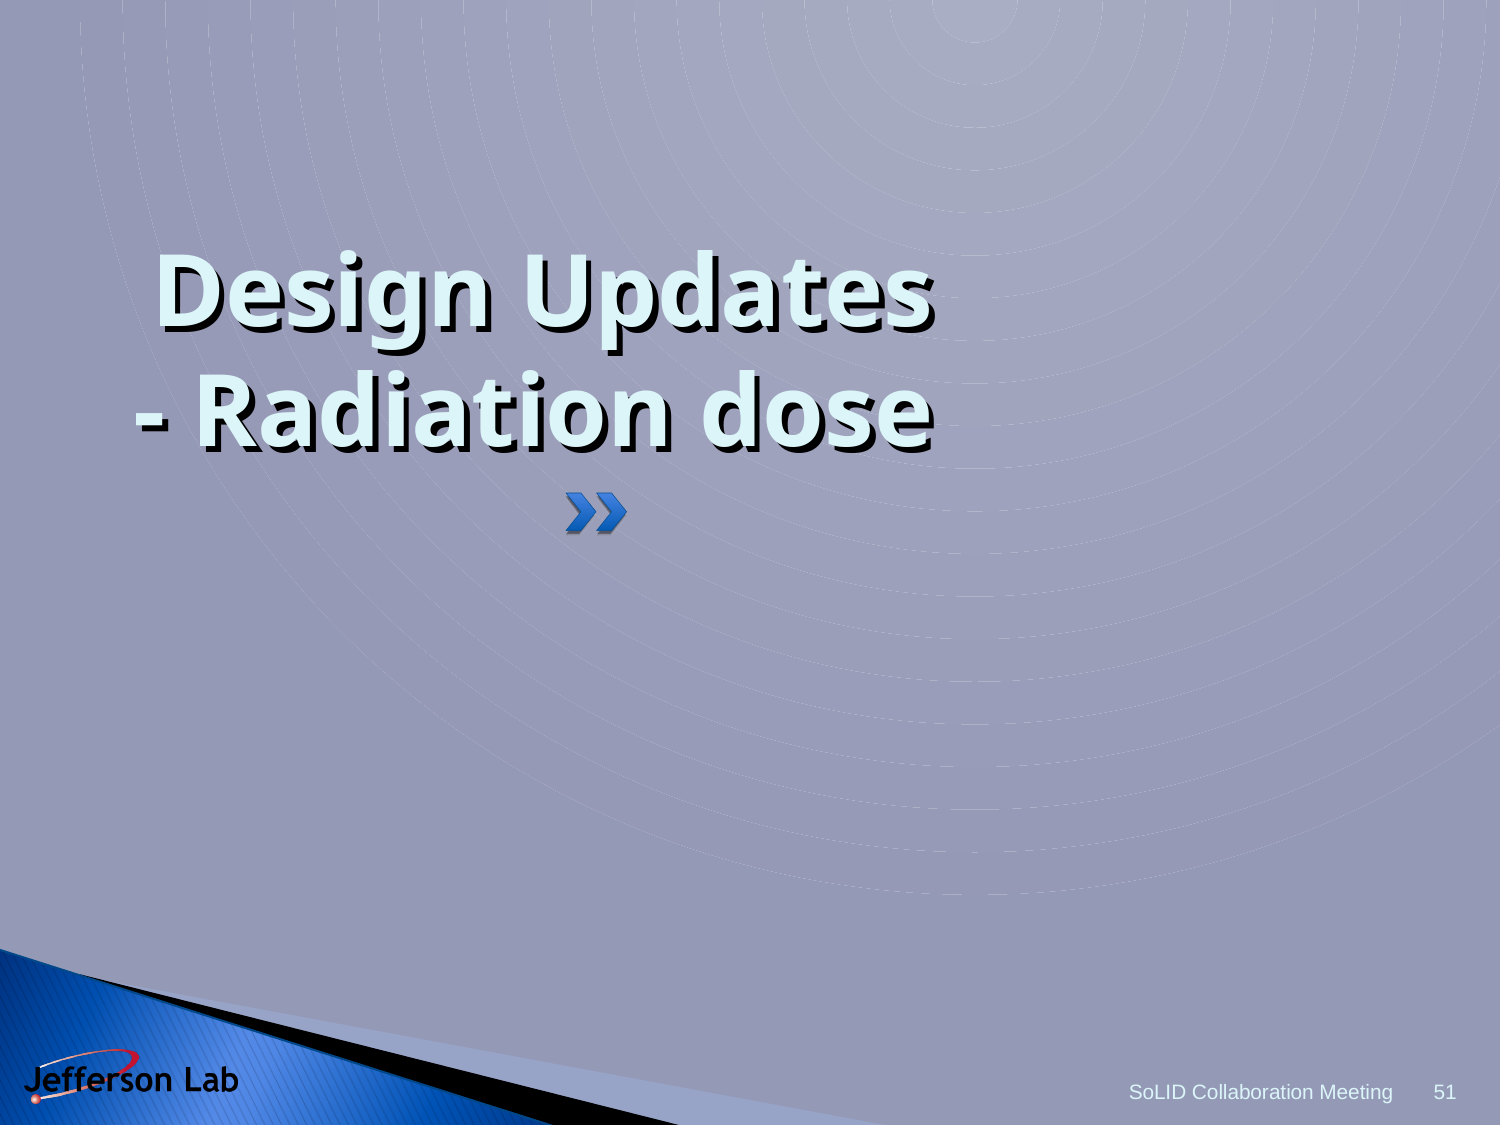

# Design Updates - Radiation dose
SoLID Collaboration Meeting